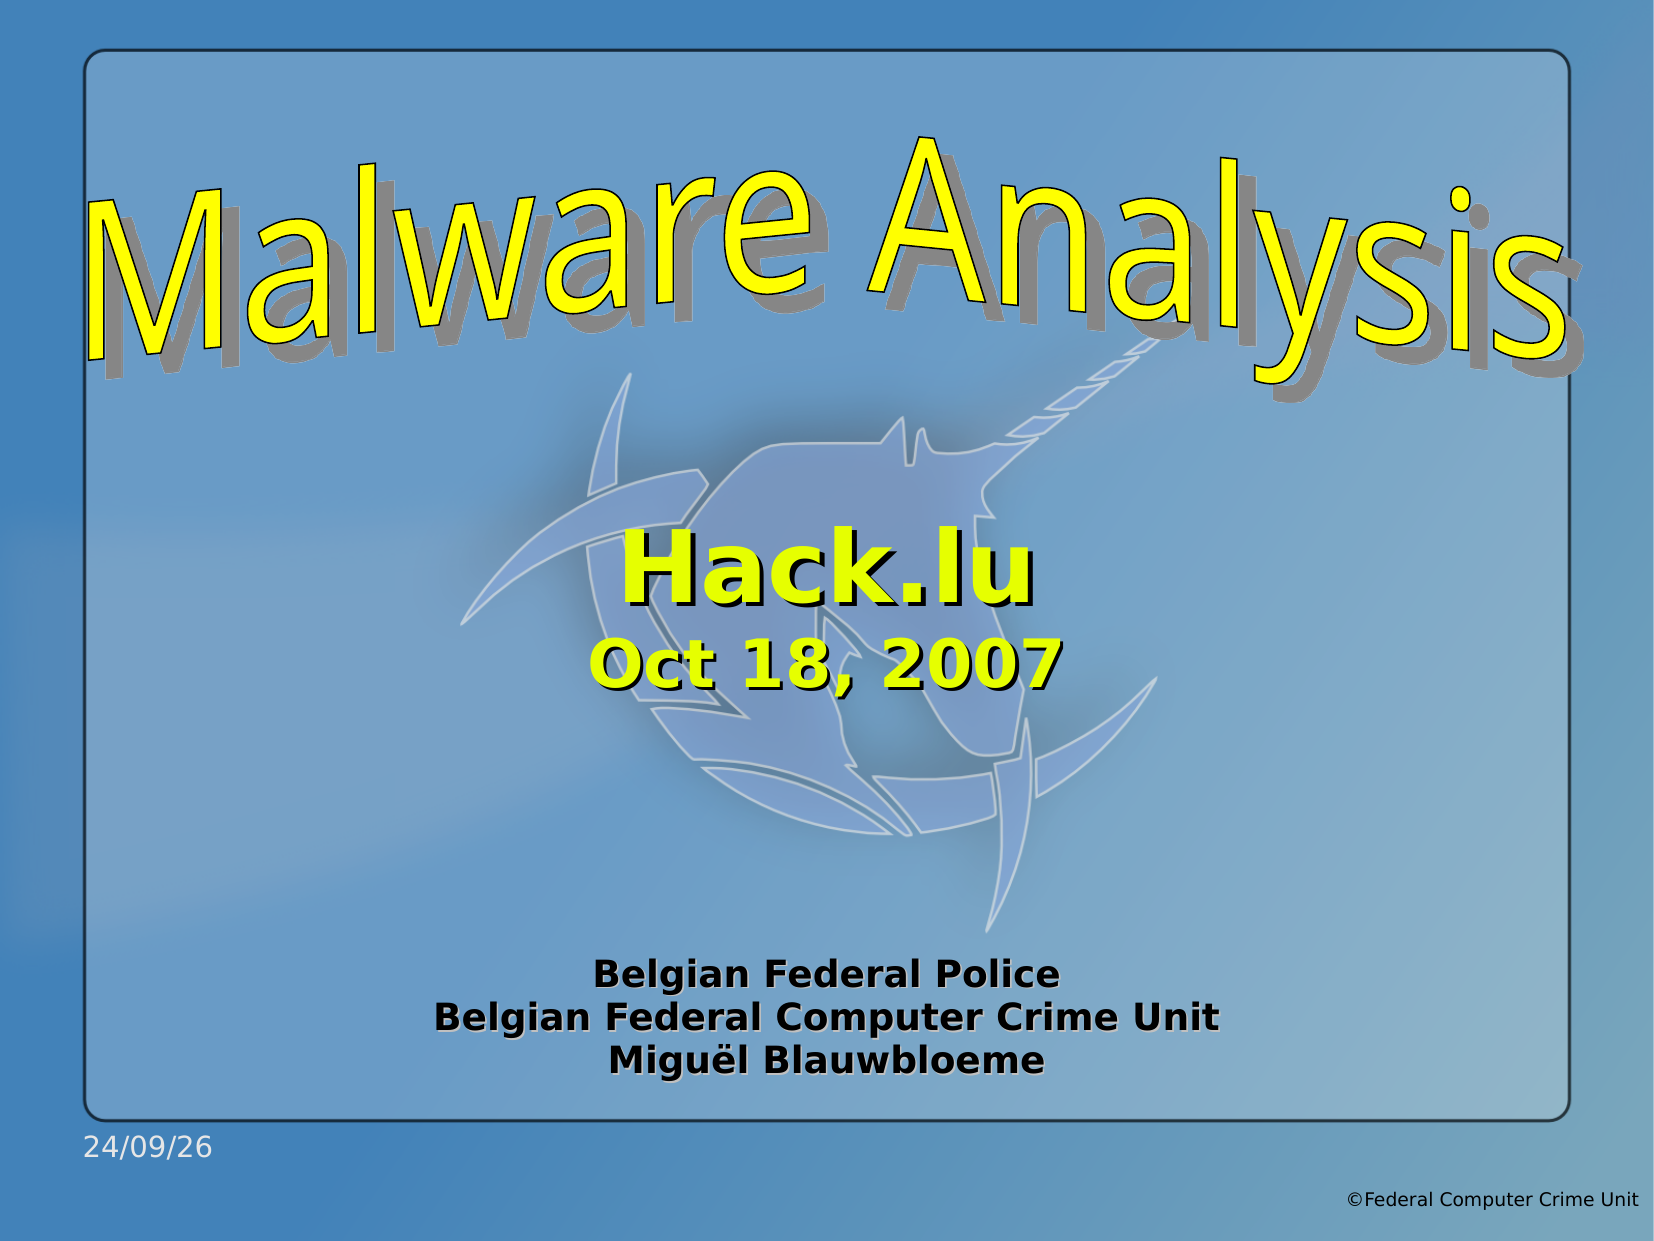

Malware Analysis
Hack.lu
Oct 18, 2007
Belgian Federal Police
Belgian Federal Computer Crime Unit
Miguël Blauwbloeme
©Federal Computer Crime Unit